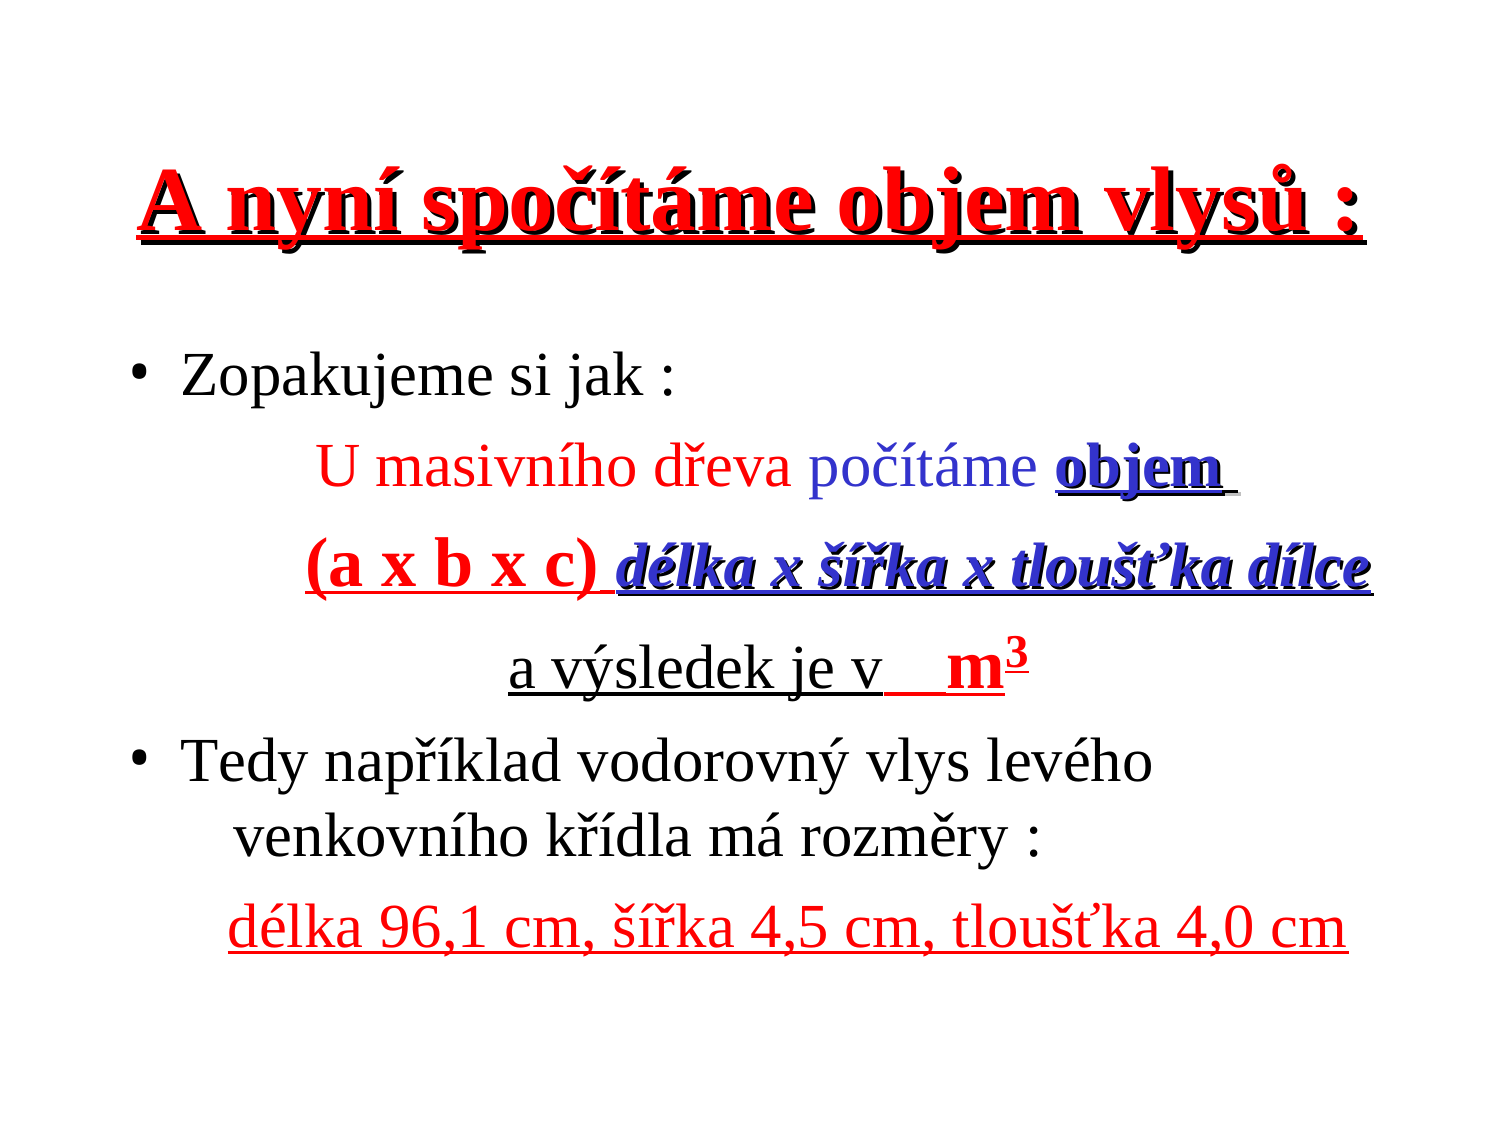

# A nyní spočítáme objem vlysů :
Zopakujeme si jak :
U masivního dřeva počítáme objem
	(a x b x c) délka x šířka x tloušťka dílce
a výsledek je v m3
Tedy například vodorovný vlys levého venkovního křídla má rozměry :
 délka 96,1 cm, šířka 4,5 cm, tloušťka 4,0 cm